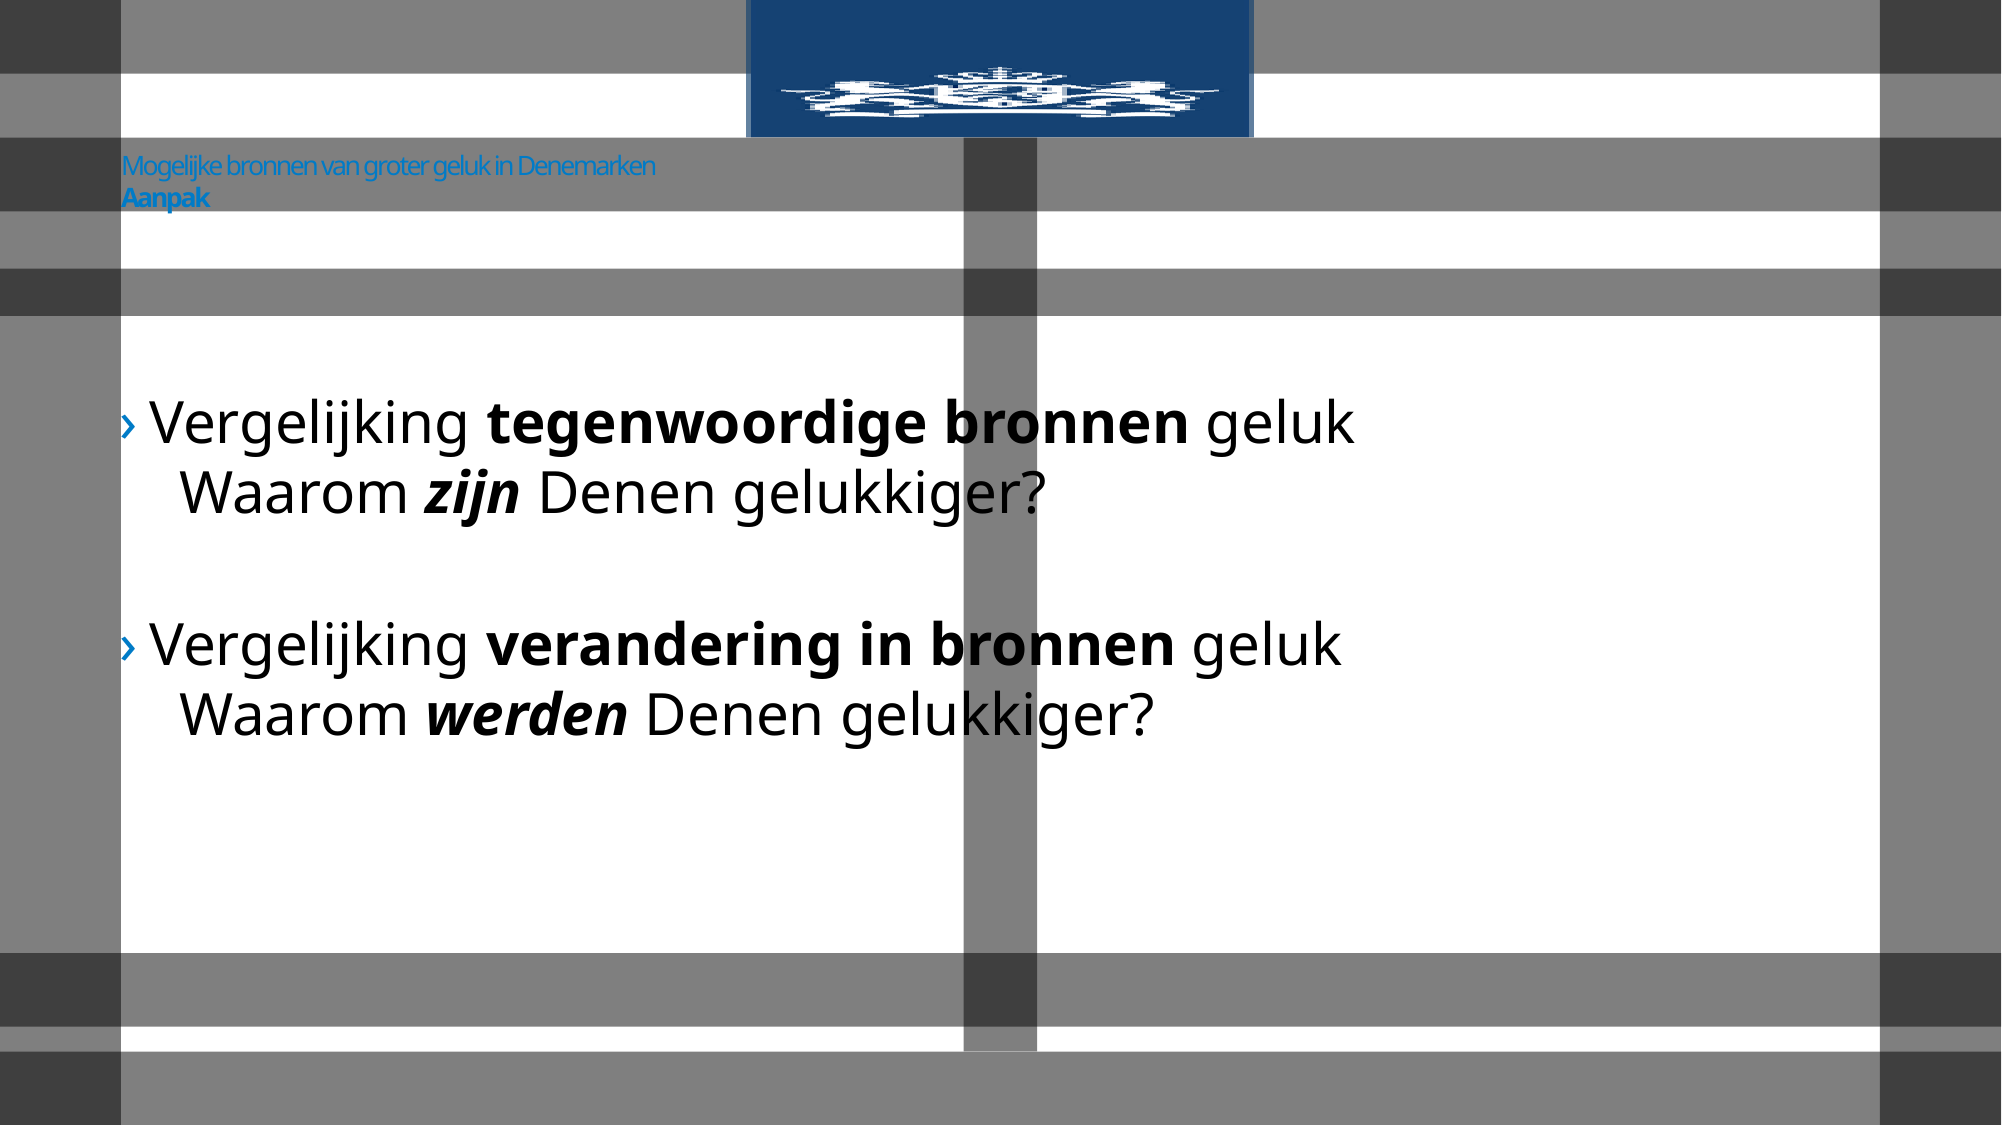

# Mogelijke bronnen van groter geluk in Denemarken Aanpak
Vergelijking tegenwoordige bronnen geluk
Waarom zijn Denen gelukkiger?
Vergelijking verandering in bronnen geluk
Waarom werden Denen gelukkiger?